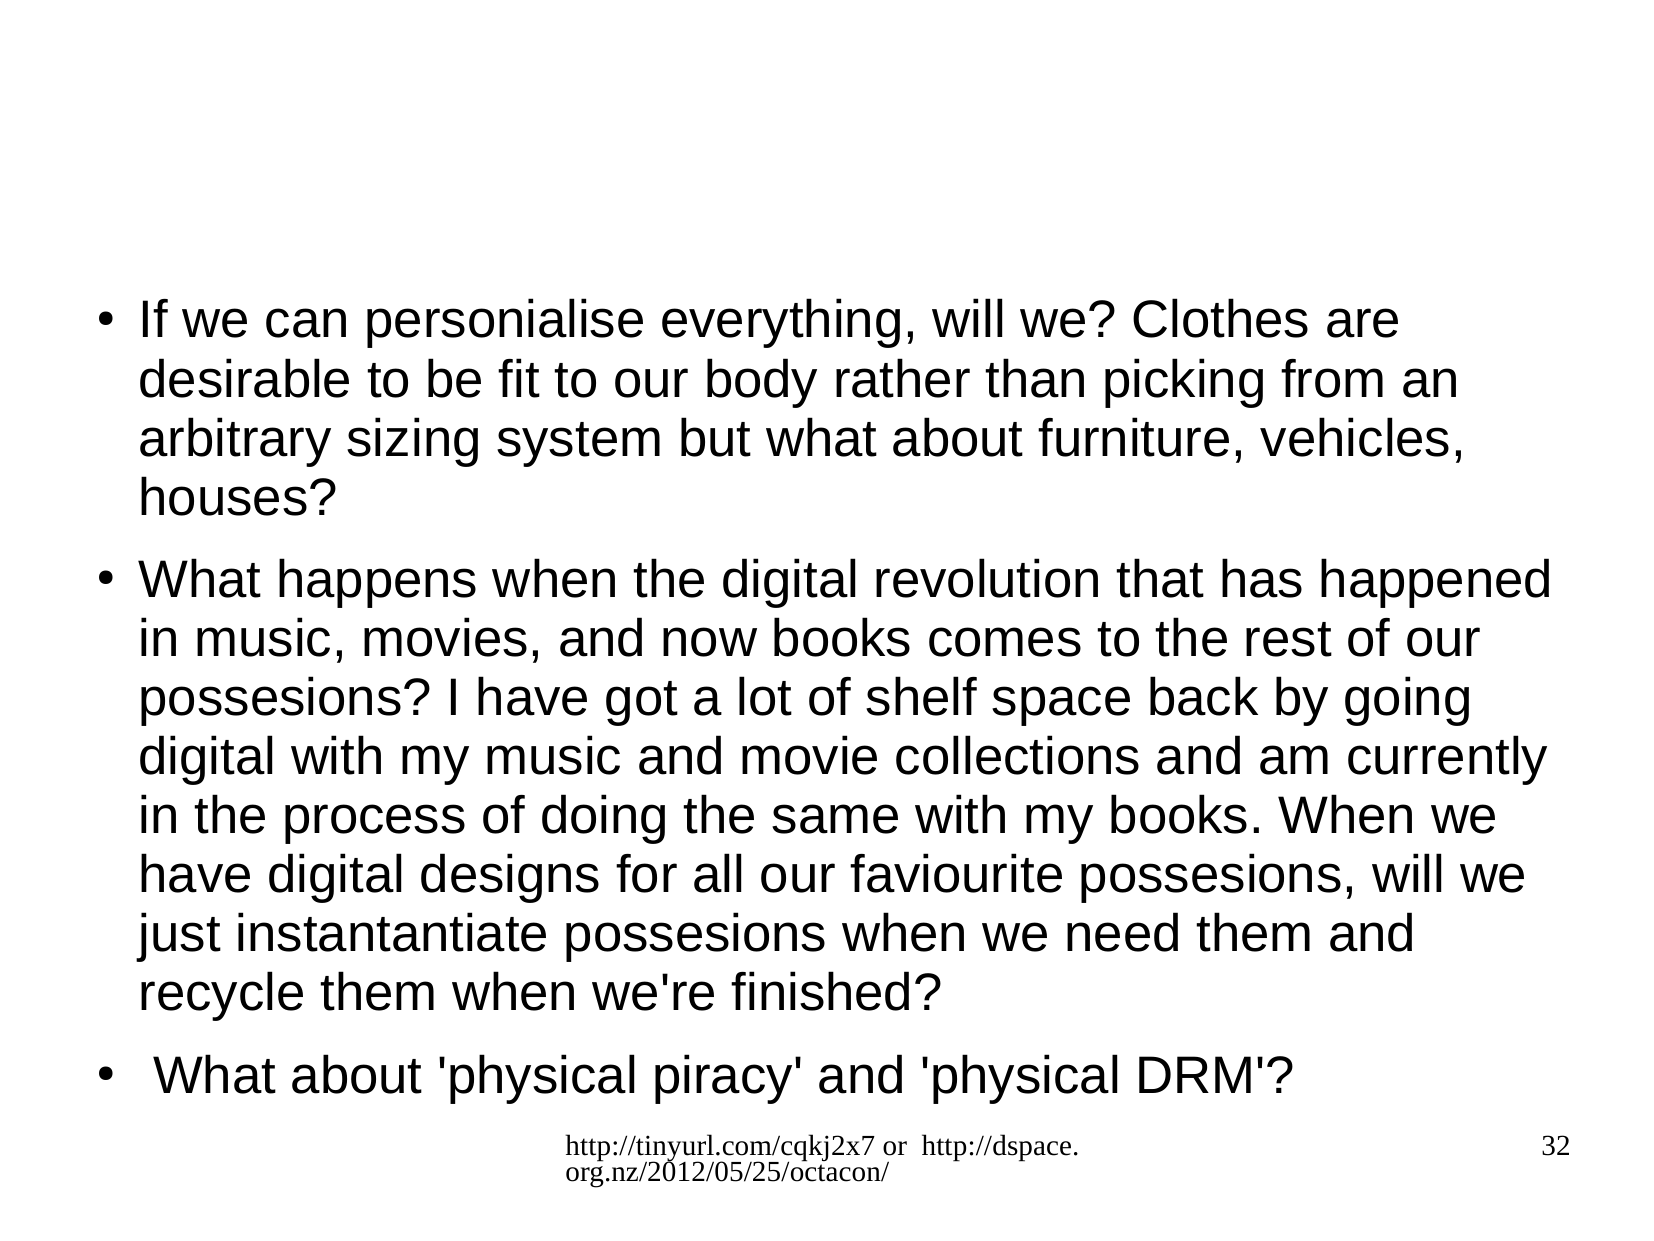

#
If we can personialise everything, will we? Clothes are desirable to be fit to our body rather than picking from an arbitrary sizing system but what about furniture, vehicles, houses?
What happens when the digital revolution that has happened in music, movies, and now books comes to the rest of our possesions? I have got a lot of shelf space back by going digital with my music and movie collections and am currently in the process of doing the same with my books. When we have digital designs for all our faviourite possesions, will we just instantantiate possesions when we need them and recycle them when we're finished?
 What about 'physical piracy' and 'physical DRM'?
http://tinyurl.com/cqkj2x7 or http://dspace.org.nz/2012/05/25/octacon/
32